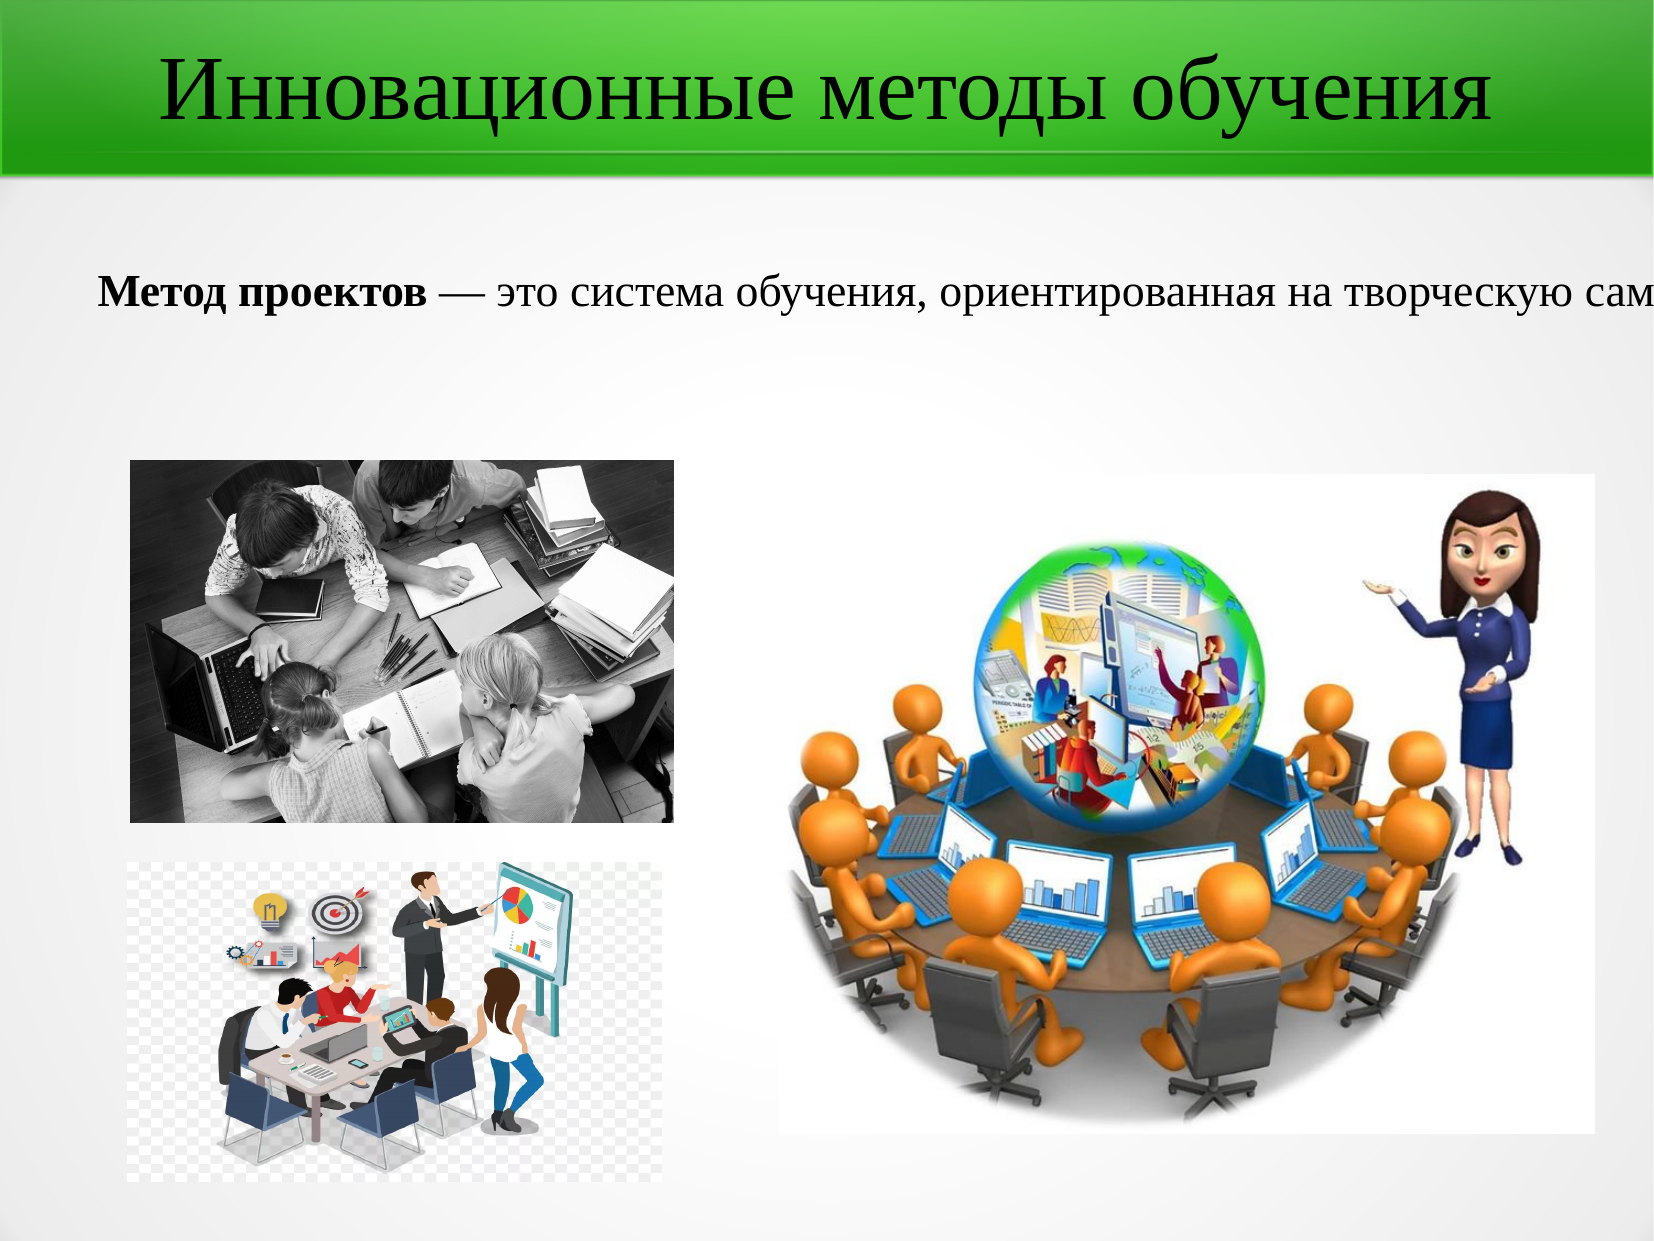

# Инновационные методы обучения
Метод проектов — это система обучения, ориентированная на творческую самореализацию личности учащихся и развитие их интеллектуальных и волевых качеств.